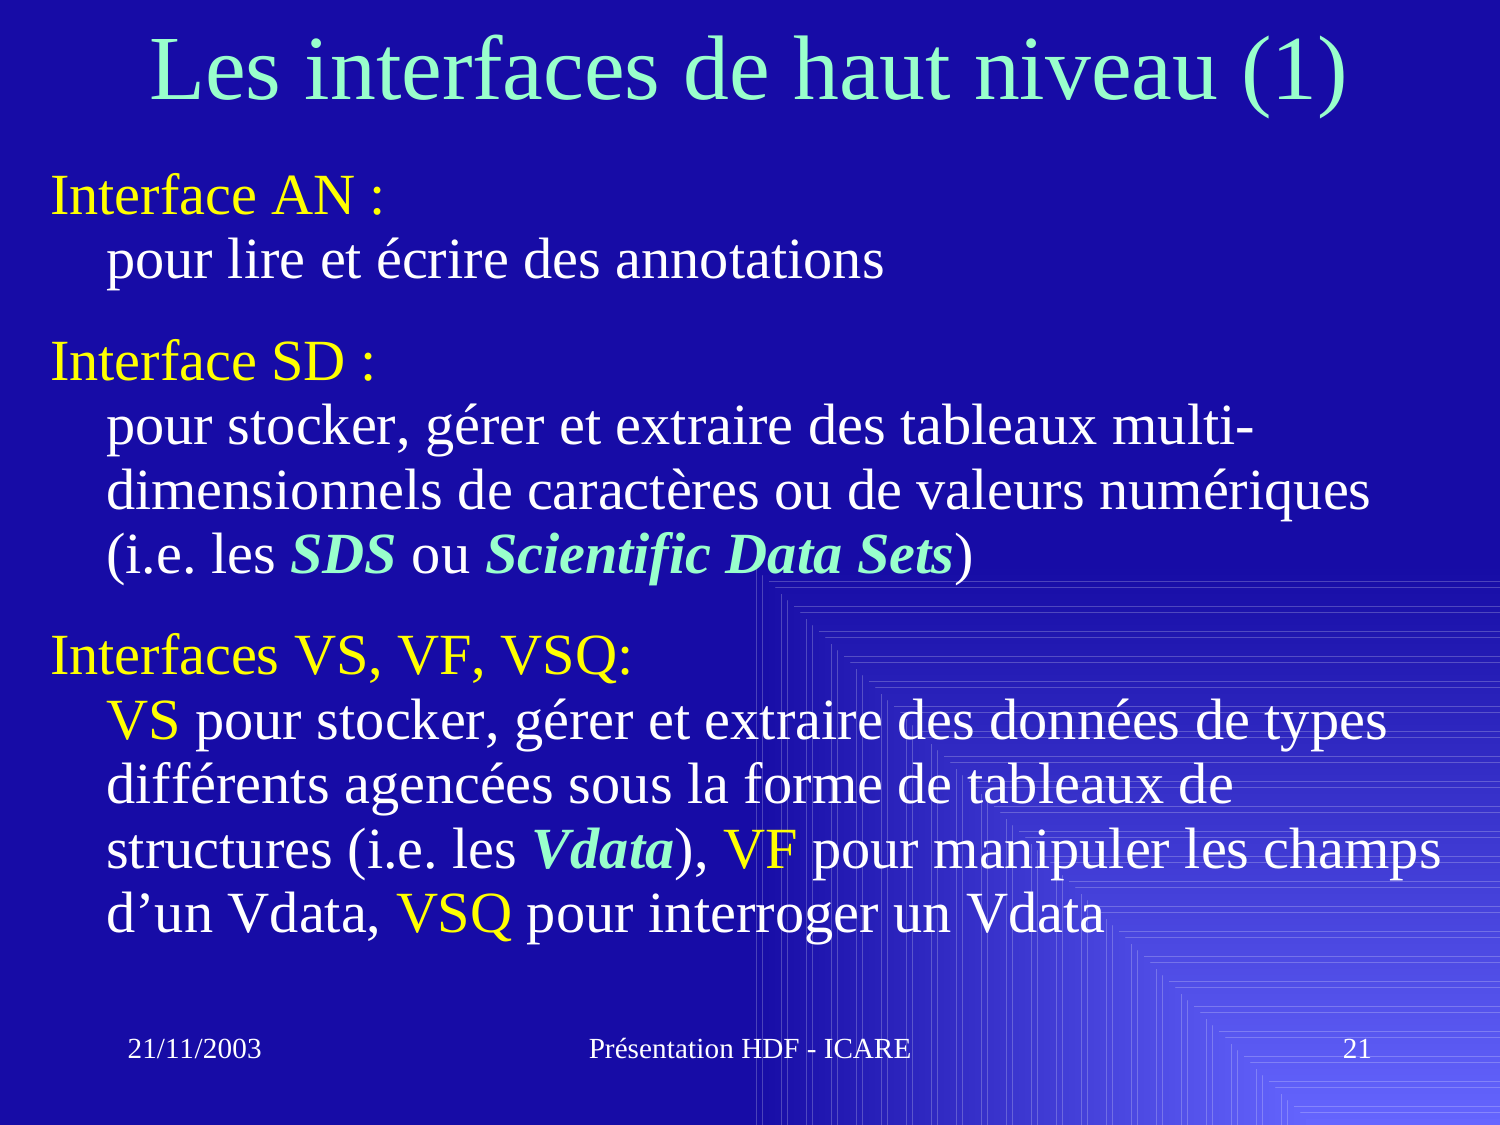

# Les interfaces de haut niveau (1)
Interface AN :
pour lire et écrire des annotations
Interface SD :
pour stocker, gérer et extraire des tableaux multi- dimensionnels de caractères ou de valeurs numériques (i.e. les SDS ou Scientific Data Sets)
Interfaces VS, VF, VSQ:
VS pour stocker, gérer et extraire des données de types différents agencées sous la forme de tableaux de structures (i.e. les Vdata), VF pour manipuler les champs d’un Vdata, VSQ pour interroger un Vdata
21/11/2003
Présentation HDF - ICARE
21